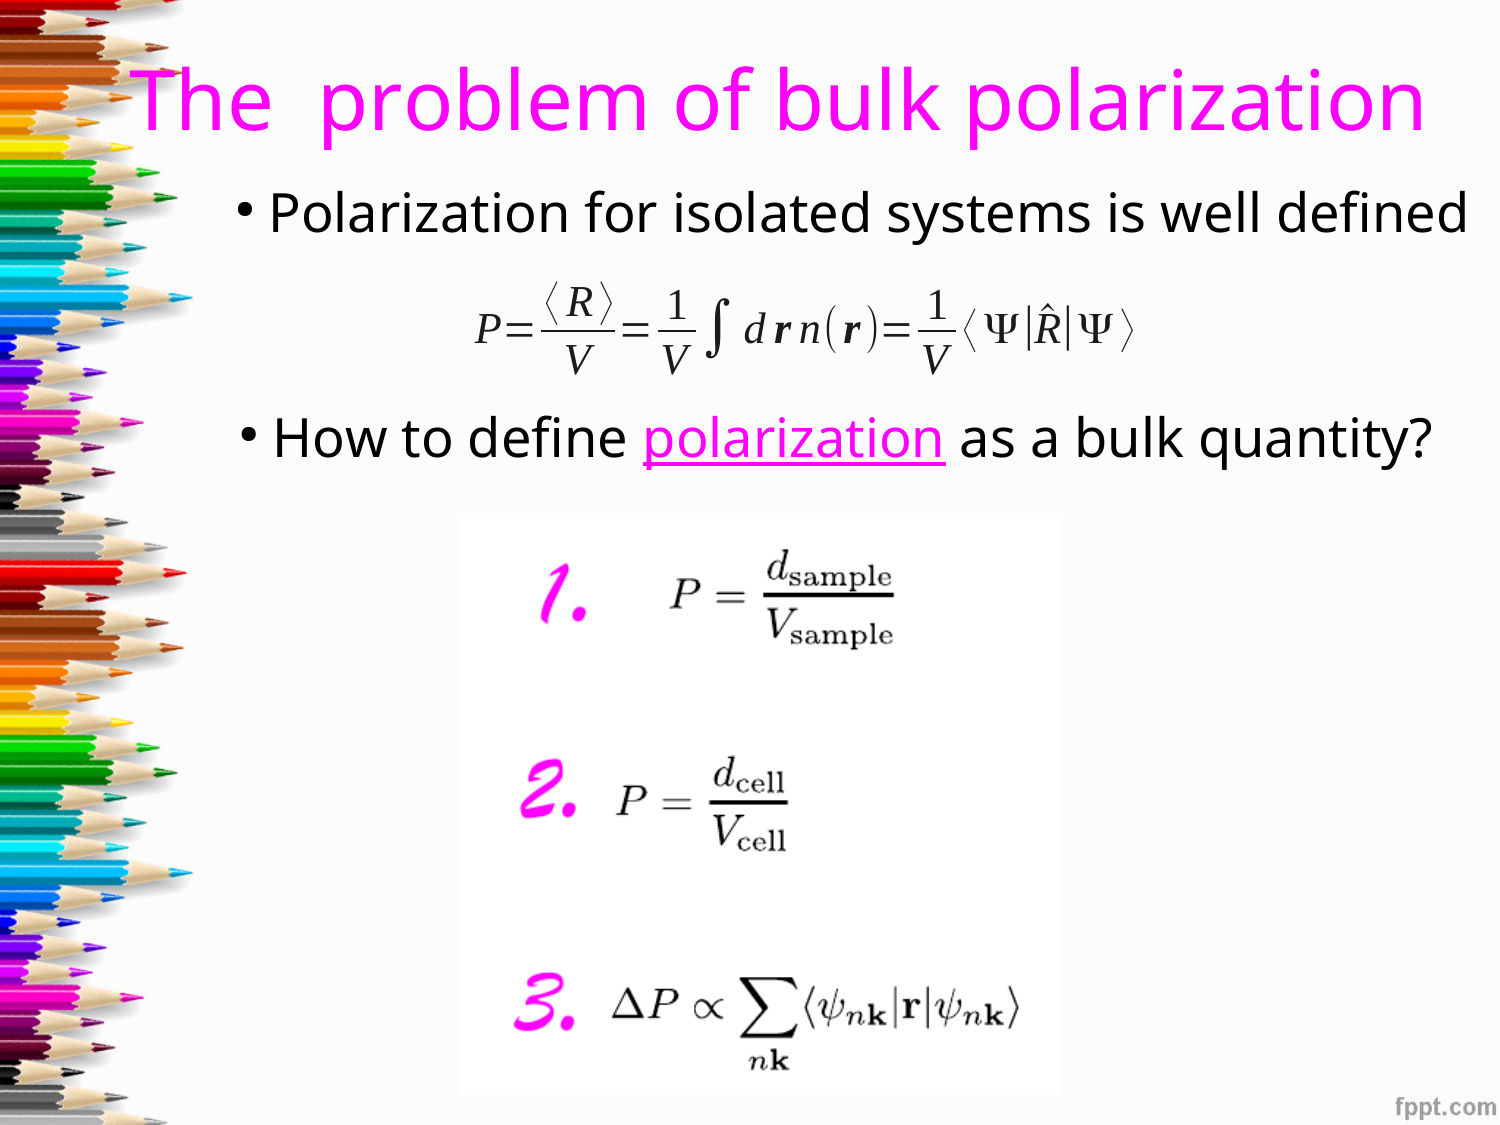

# The problem of bulk polarization
 Polarization for isolated systems is well defined
 How to define polarization as a bulk quantity?